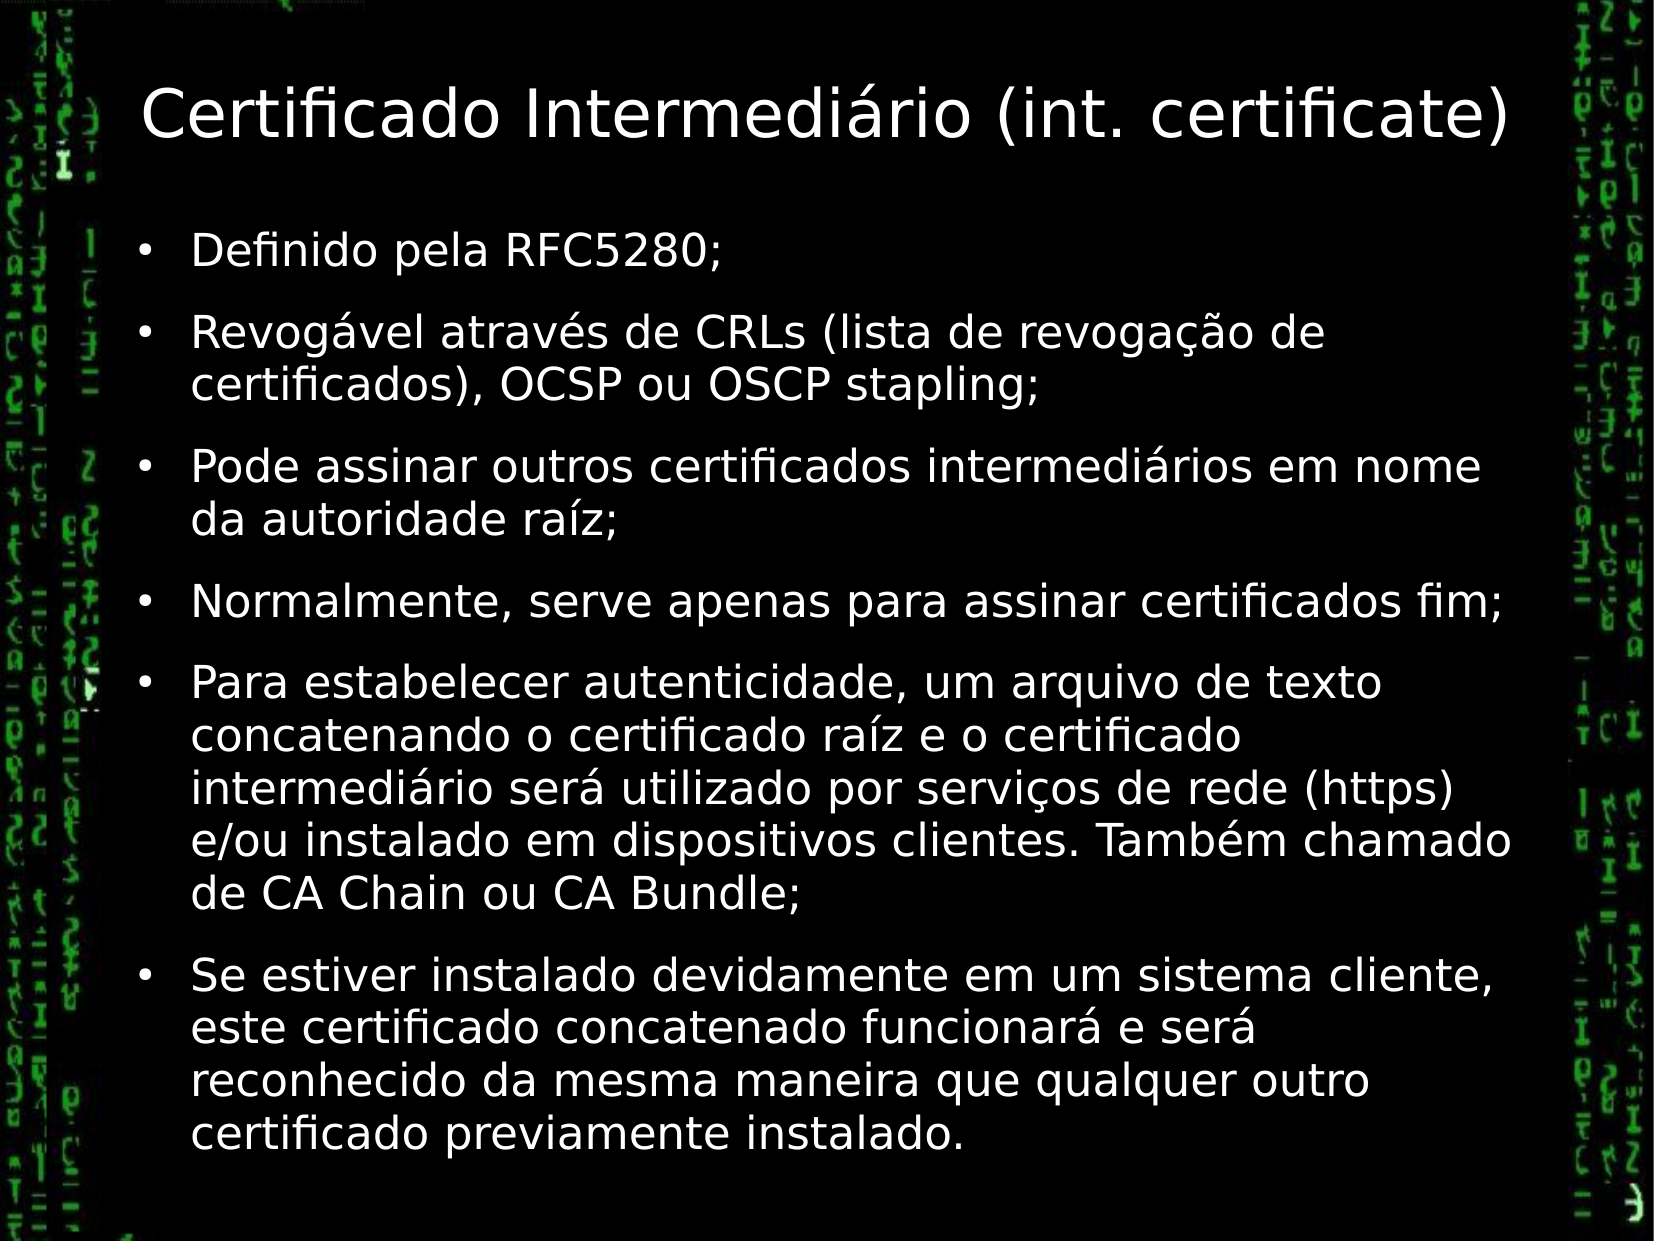

# Certificado Intermediário (int. certificate)
Definido pela RFC5280;
Revogável através de CRLs (lista de revogação de certificados), OCSP ou OSCP stapling;
Pode assinar outros certificados intermediários em nome da autoridade raíz;
Normalmente, serve apenas para assinar certificados fim;
Para estabelecer autenticidade, um arquivo de texto concatenando o certificado raíz e o certificado intermediário será utilizado por serviços de rede (https) e/ou instalado em dispositivos clientes. Também chamado de CA Chain ou CA Bundle;
Se estiver instalado devidamente em um sistema cliente, este certificado concatenado funcionará e será reconhecido da mesma maneira que qualquer outro certificado previamente instalado.